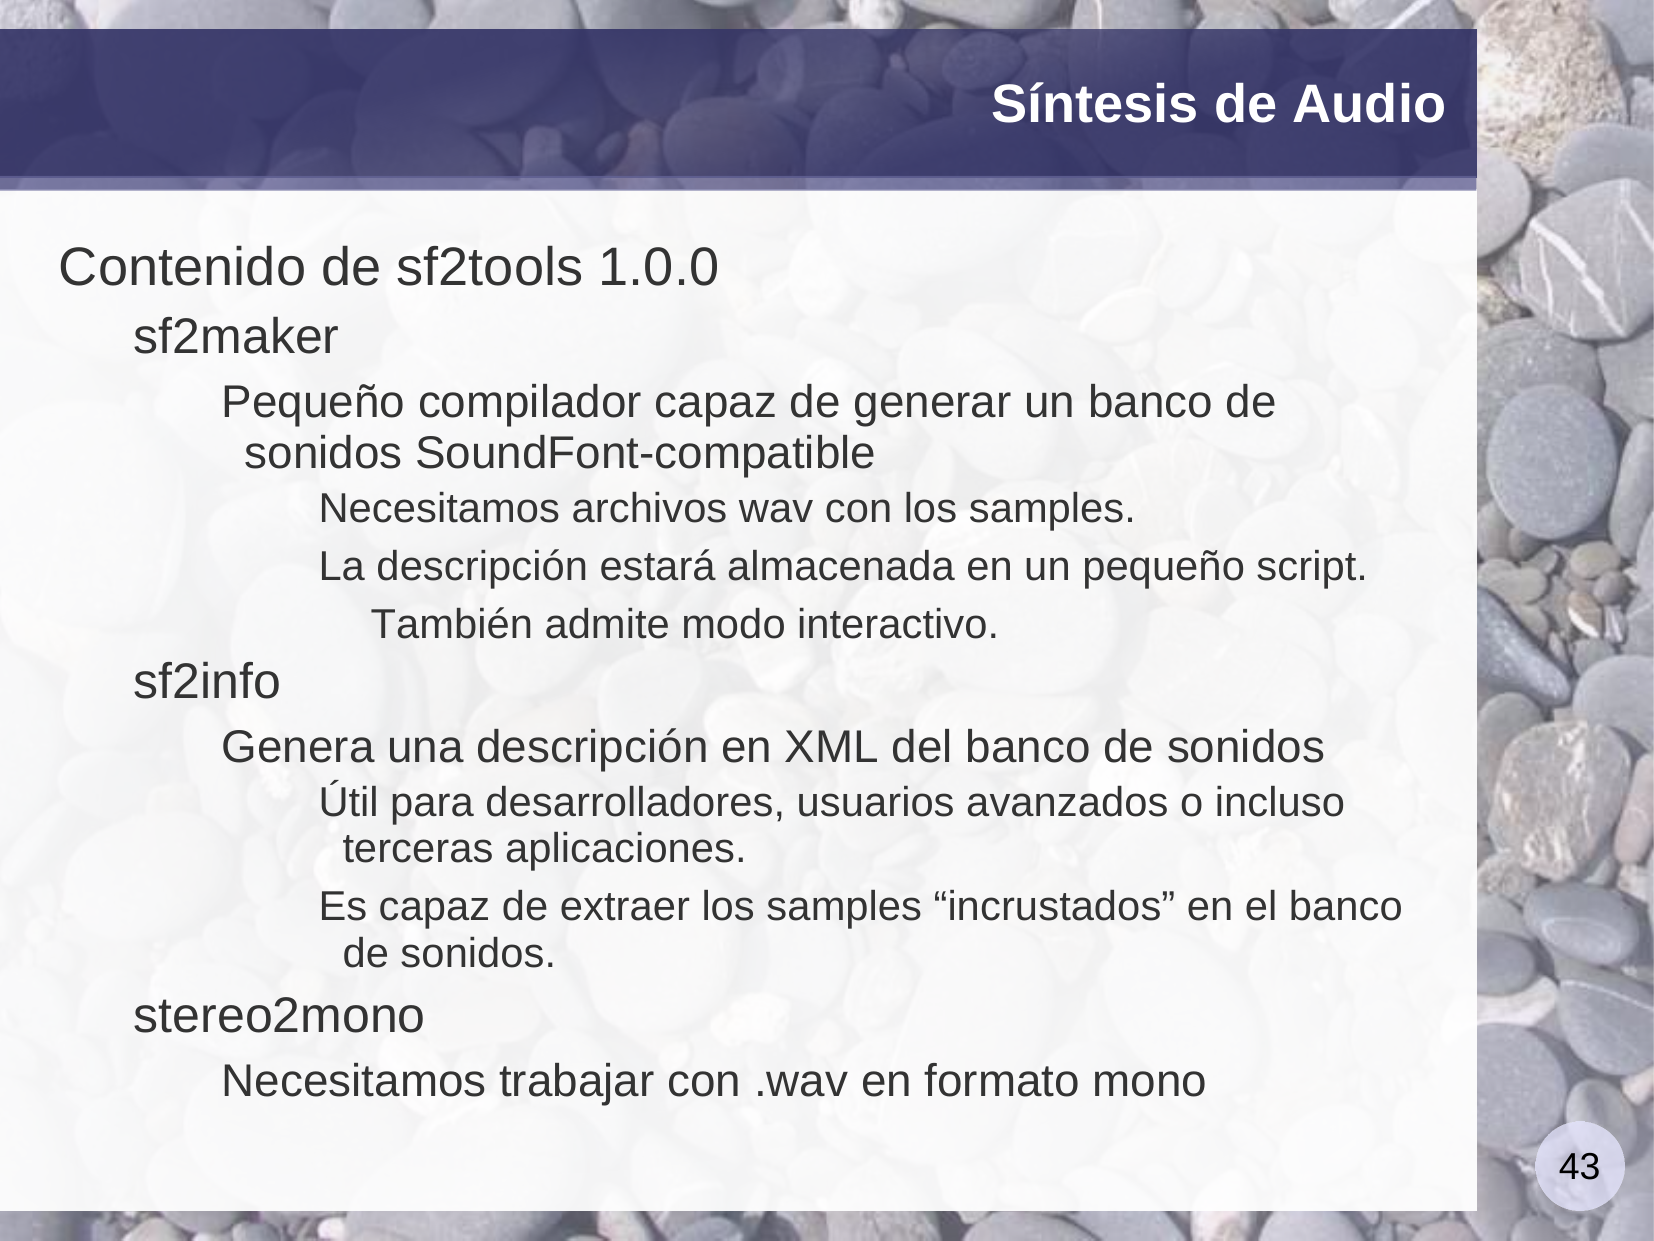

# Síntesis de Audio
Contenido de sf2tools 1.0.0
sf2maker
 Pequeño compilador capaz de generar un banco de sonidos SoundFont-compatible
 Necesitamos archivos wav con los samples.
 La descripción estará almacenada en un pequeño script.
 También admite modo interactivo.
sf2info
 Genera una descripción en XML del banco de sonidos
 Útil para desarrolladores, usuarios avanzados o incluso terceras aplicaciones.
 Es capaz de extraer los samples “incrustados” en el banco de sonidos.
stereo2mono
 Necesitamos trabajar con .wav en formato mono